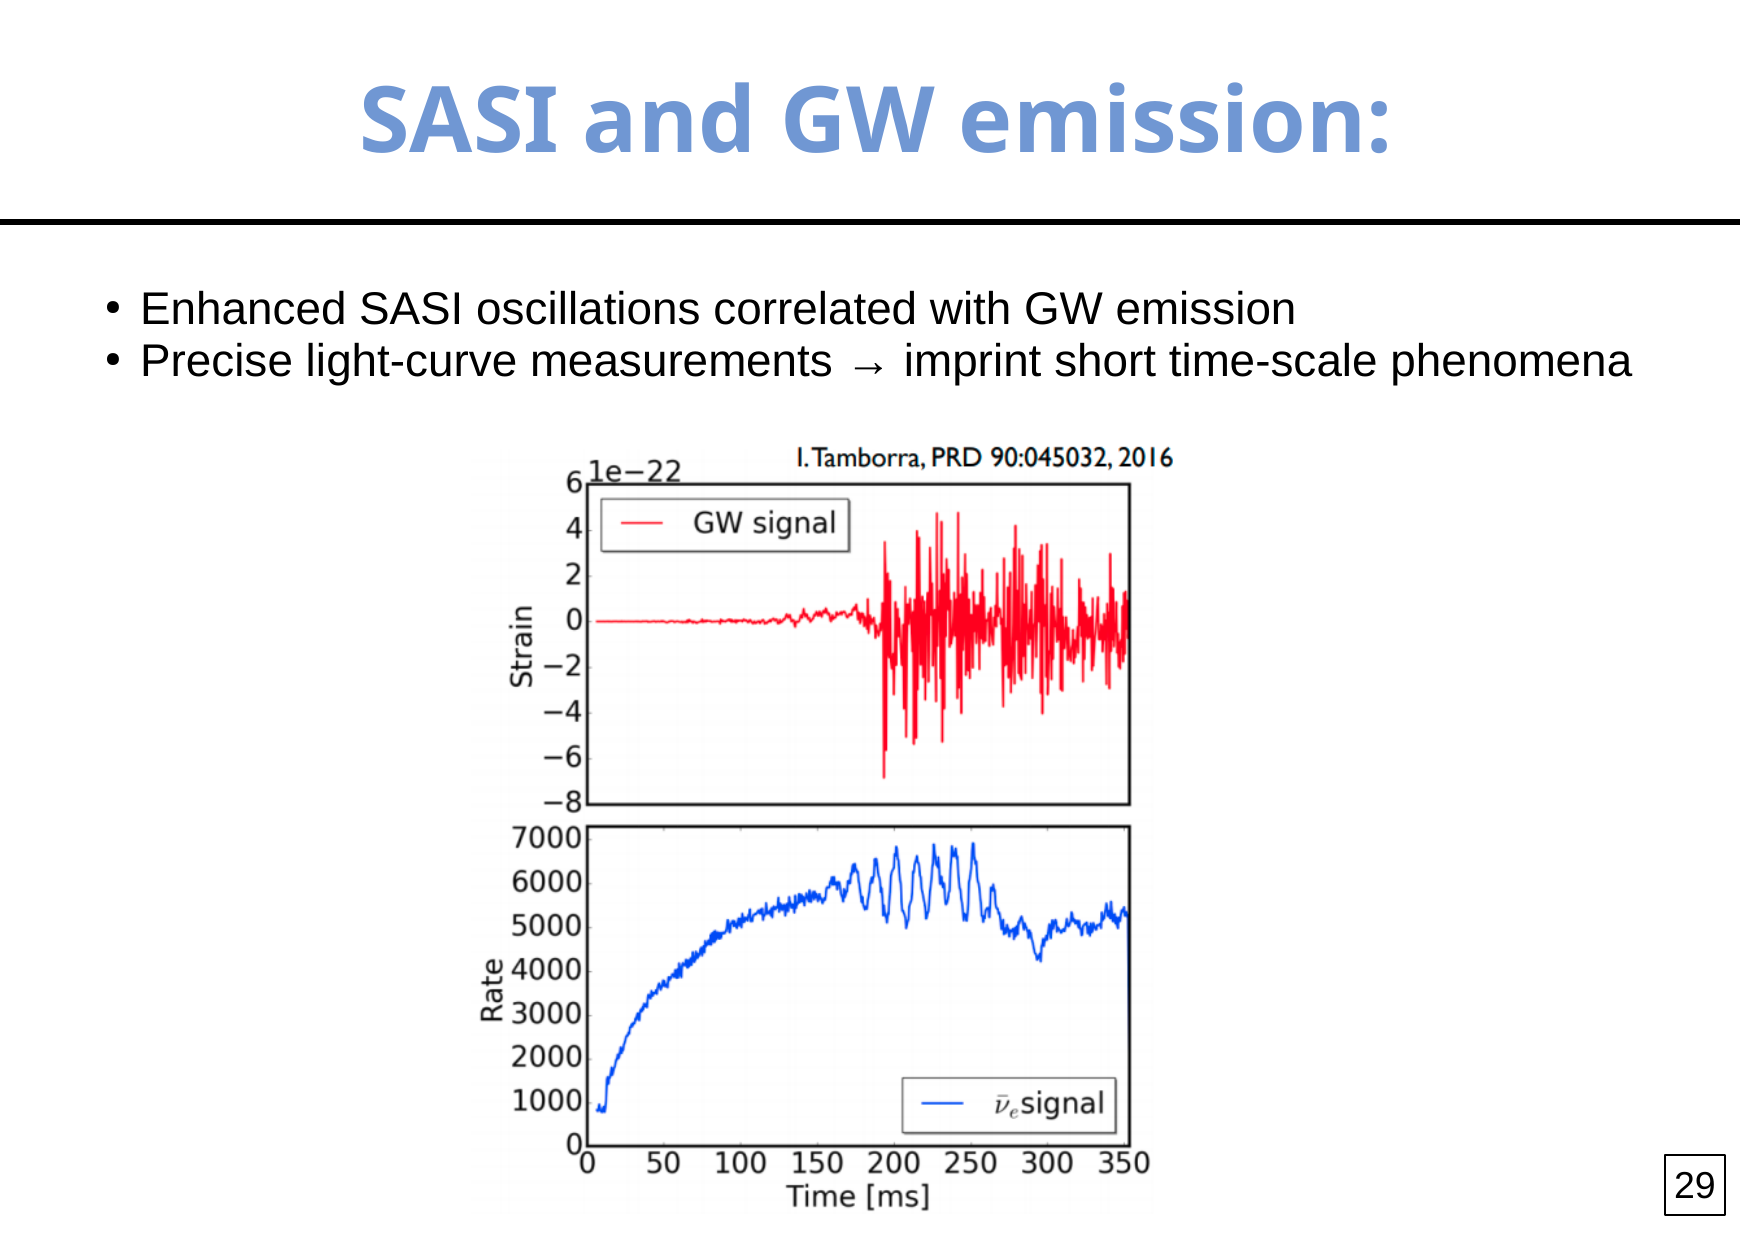

SASI and GW emission:
Enhanced SASI oscillations correlated with GW emission
Precise light-curve measurements → imprint short time-scale phenomena
29